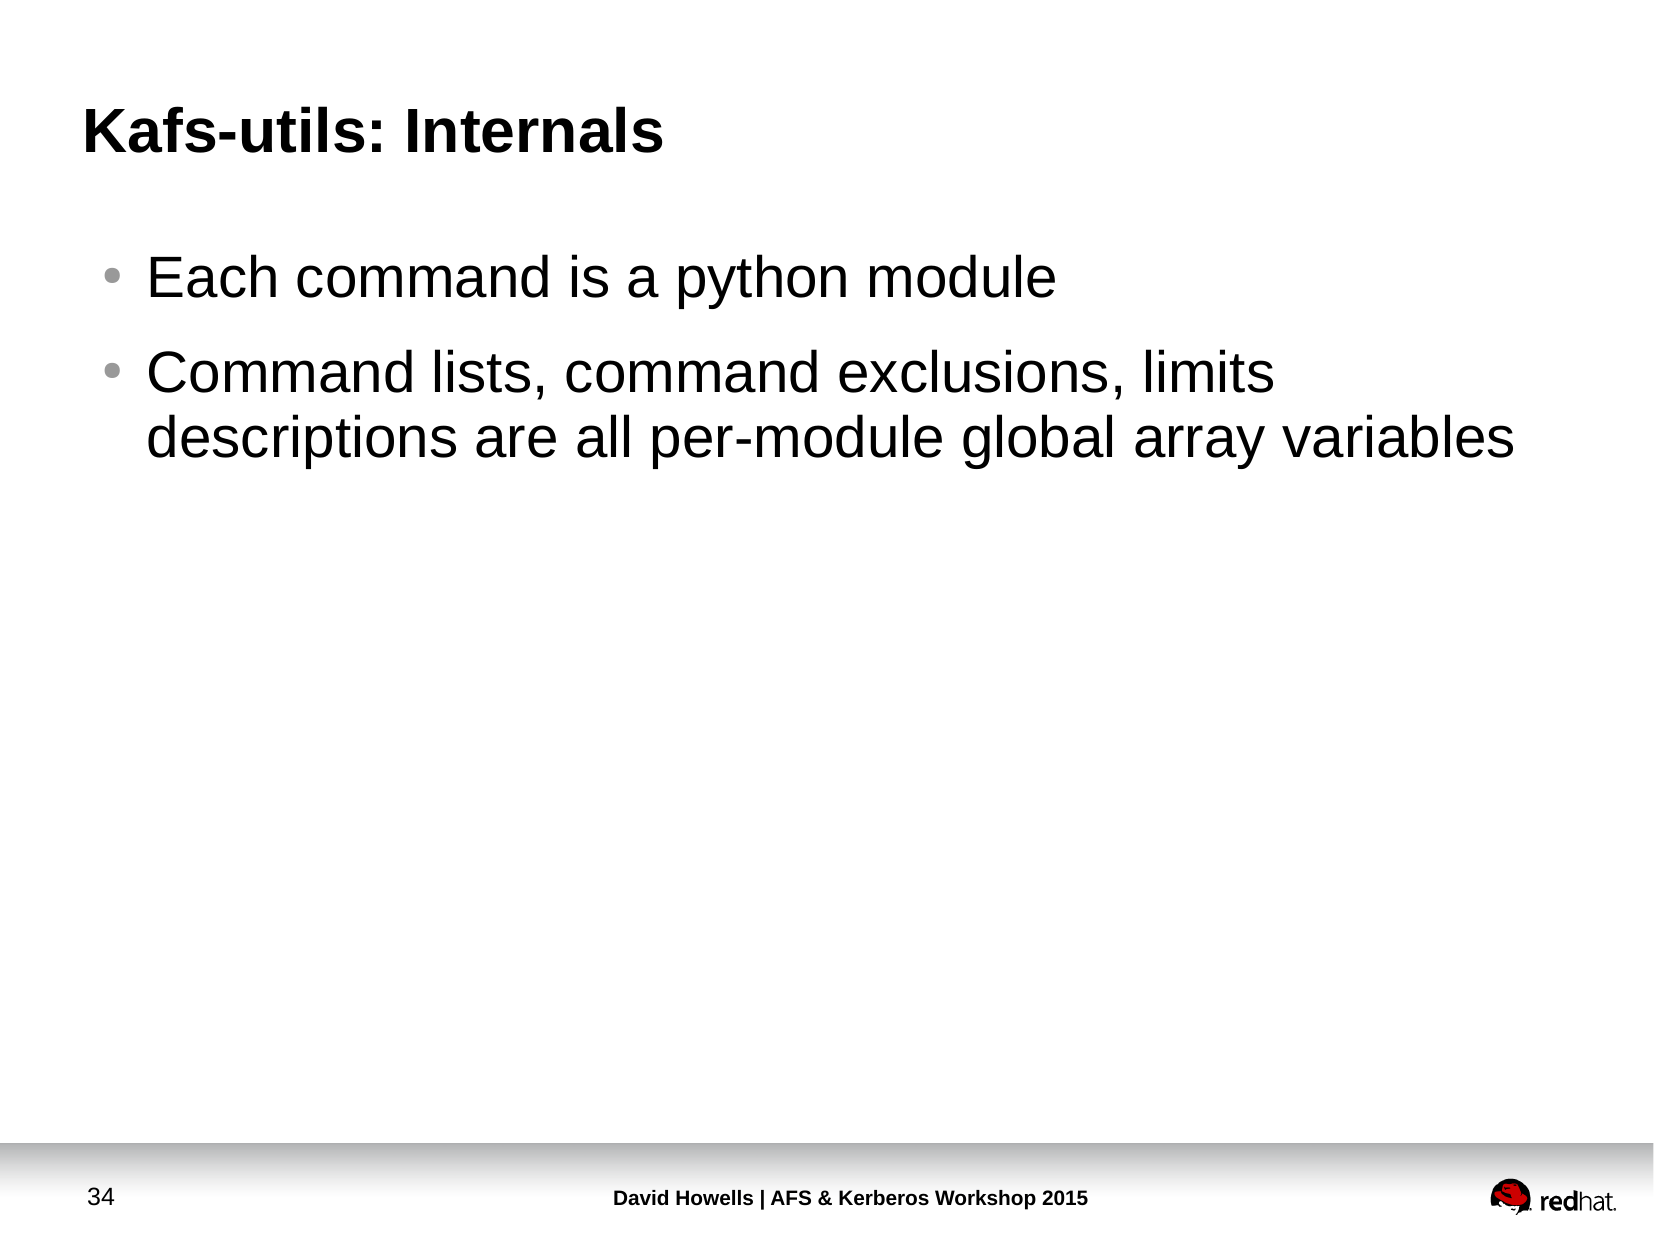

# Kafs-utils: Internals
Each command is a python module
Command lists, command exclusions, limits descriptions are all per-module global array variables